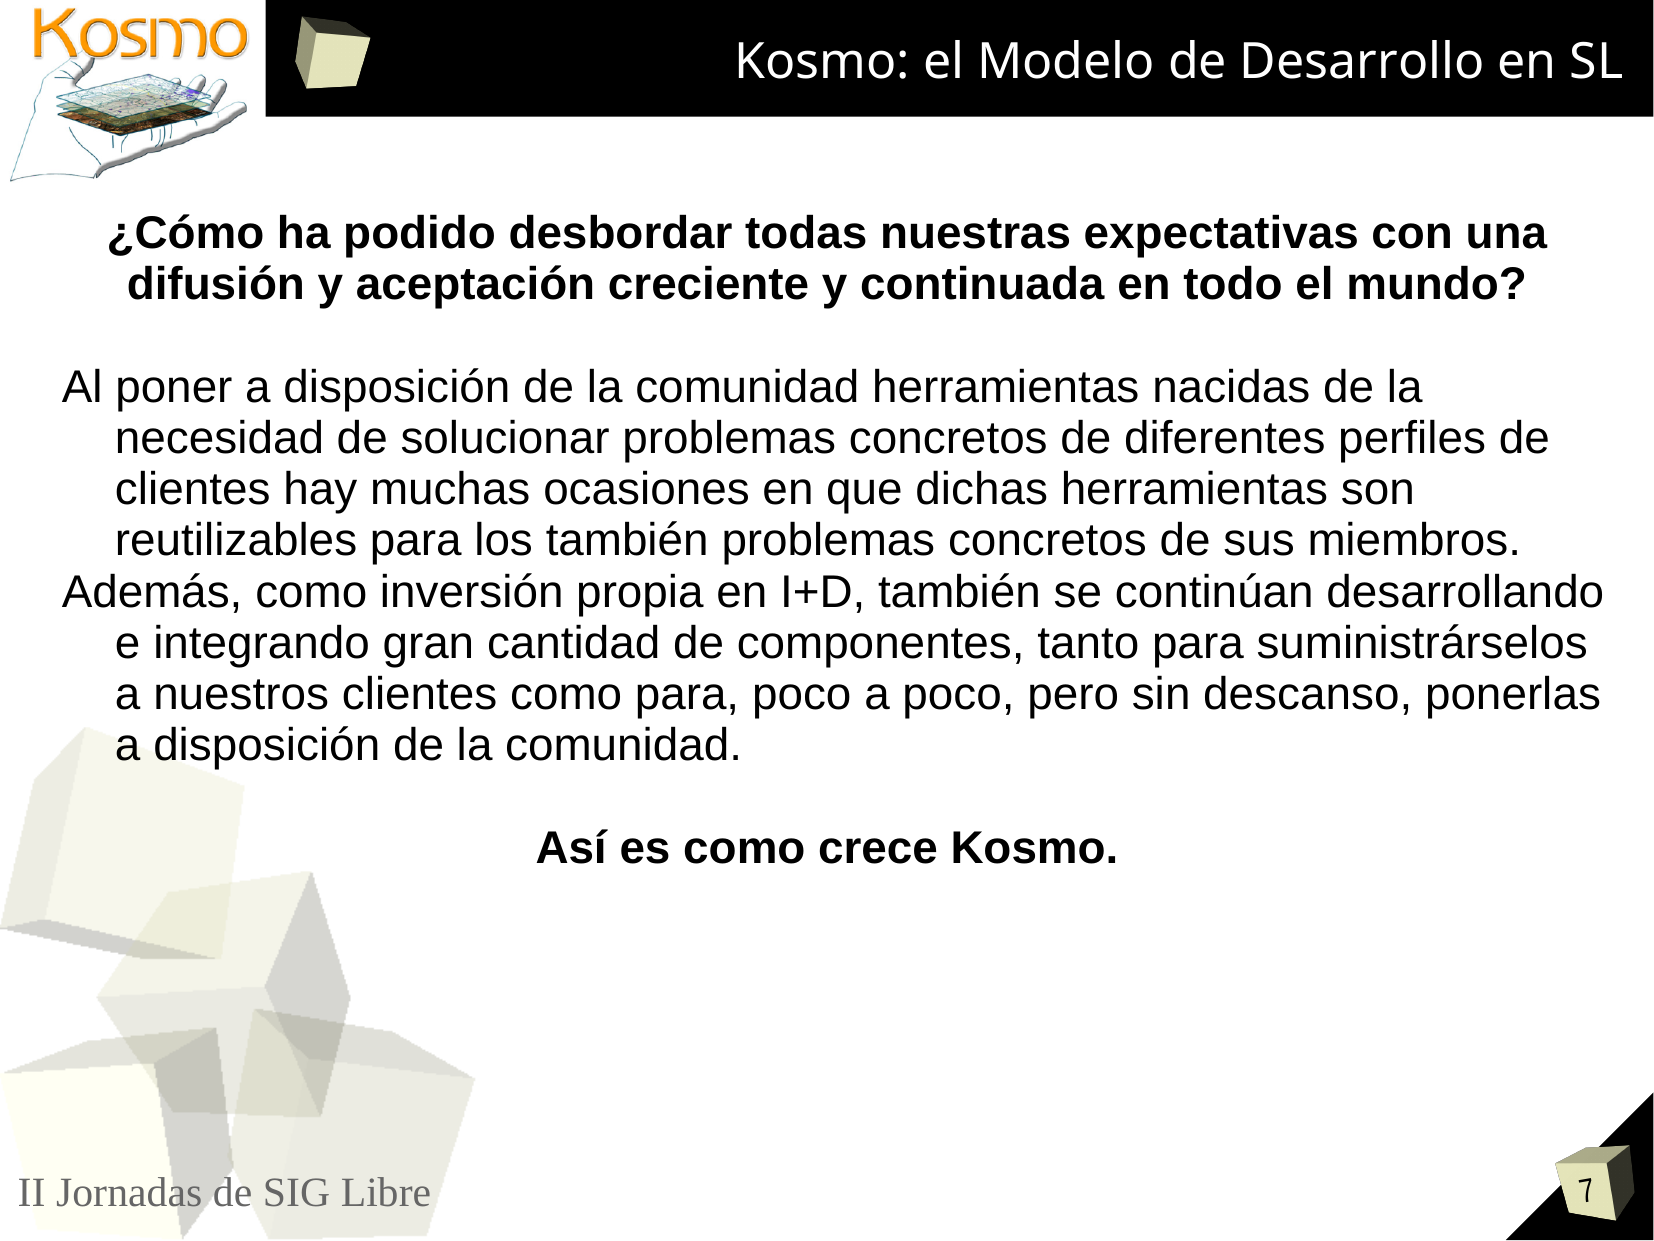

# Kosmo: el Modelo de Desarrollo en SL
¿Cómo ha podido desbordar todas nuestras expectativas con una difusión y aceptación creciente y continuada en todo el mundo?
Al poner a disposición de la comunidad herramientas nacidas de la necesidad de solucionar problemas concretos de diferentes perfiles de clientes hay muchas ocasiones en que dichas herramientas son reutilizables para los también problemas concretos de sus miembros.
Además, como inversión propia en I+D, también se continúan desarrollando e integrando gran cantidad de componentes, tanto para suministrárselos a nuestros clientes como para, poco a poco, pero sin descanso, ponerlas a disposición de la comunidad.
Así es como crece Kosmo.